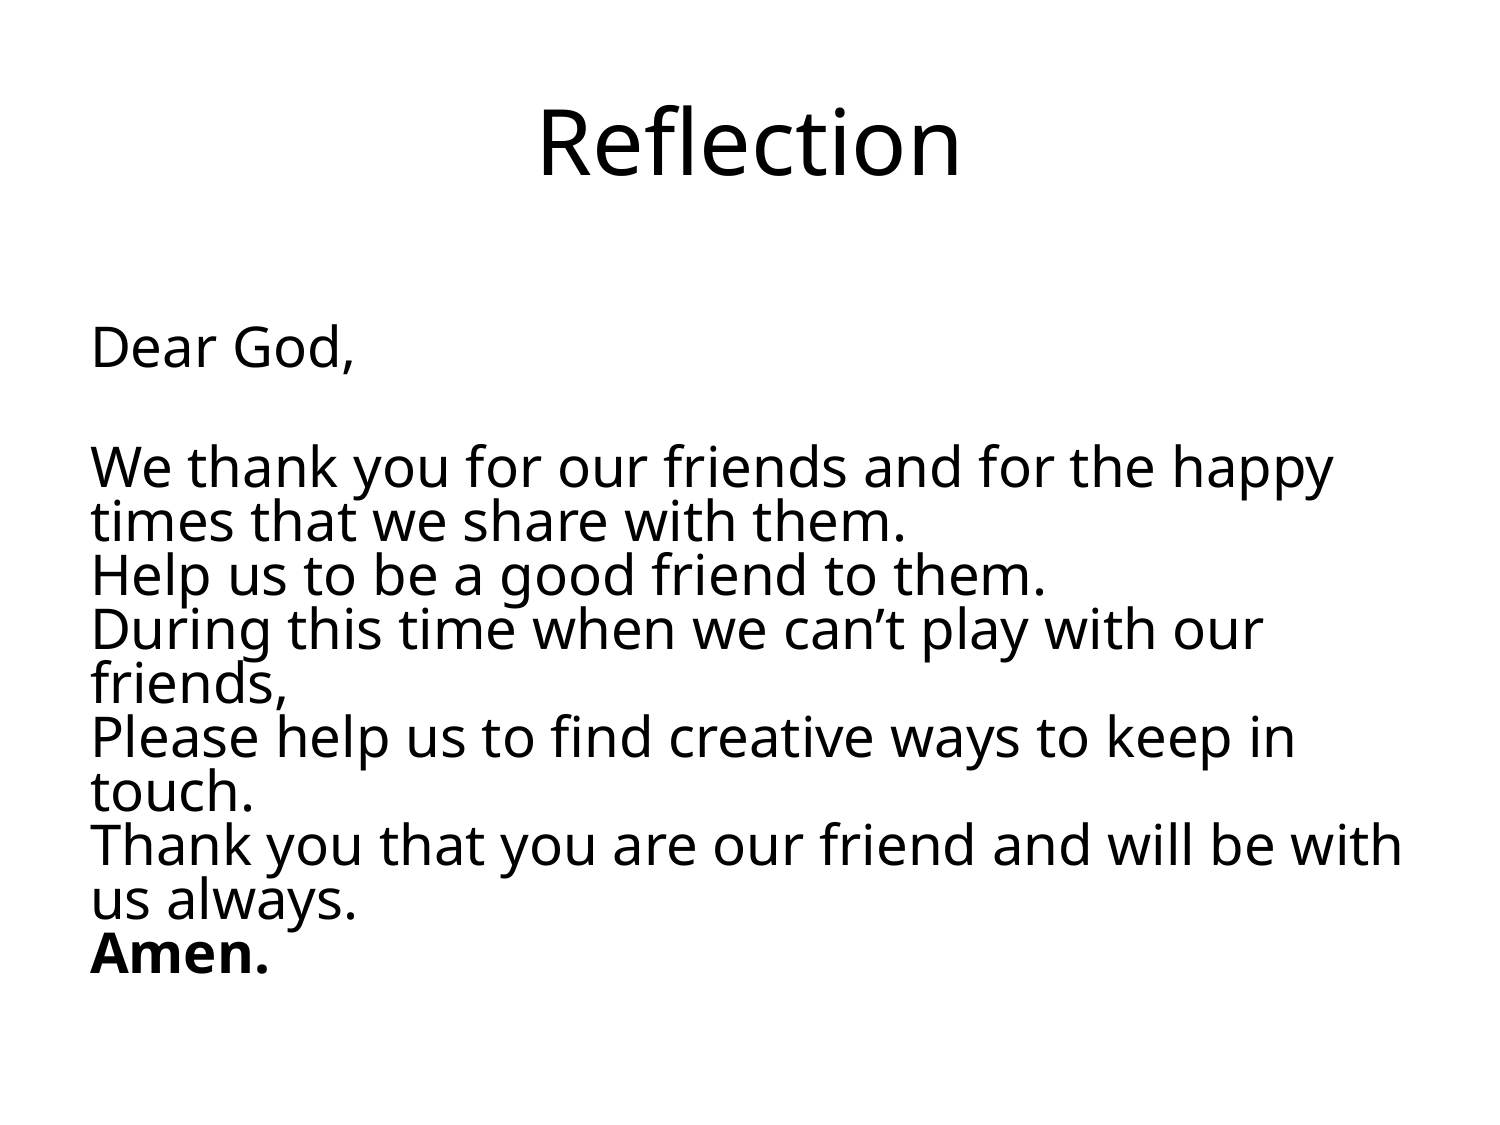

# Reflection
Dear God,
We thank you for our friends and for the happy times that we share with them.
Help us to be a good friend to them.
During this time when we can’t play with our friends,
Please help us to find creative ways to keep in touch.
Thank you that you are our friend and will be with us always.
Amen.